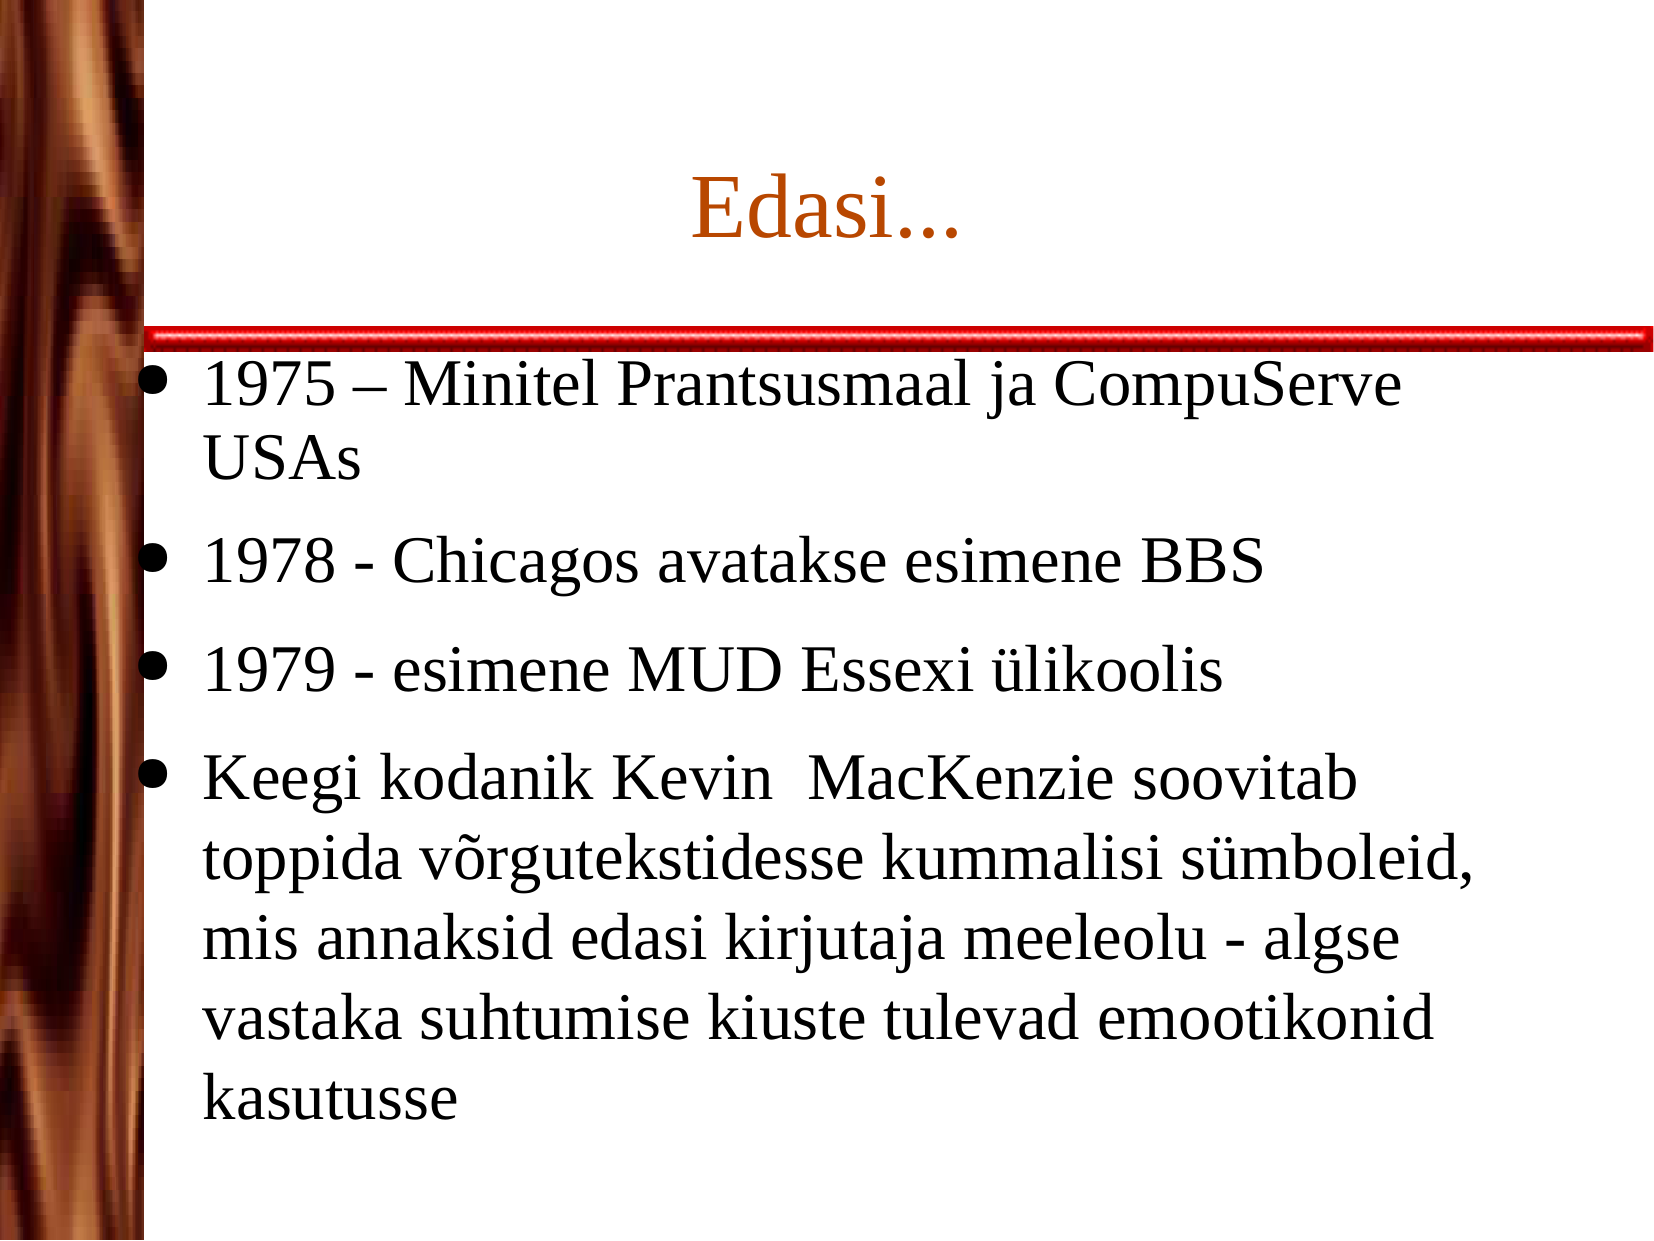

# Edasi...
1975 – Minitel Prantsusmaal ja CompuServe USAs
1978 - Chicagos avatakse esimene BBS
1979 - esimene MUD Essexi ülikoolis
Keegi kodanik Kevin MacKenzie soovitab toppida võrgutekstidesse kummalisi sümboleid, mis annaksid edasi kirjutaja meeleolu - algse vastaka suhtumise kiuste tulevad emootikonid kasutusse